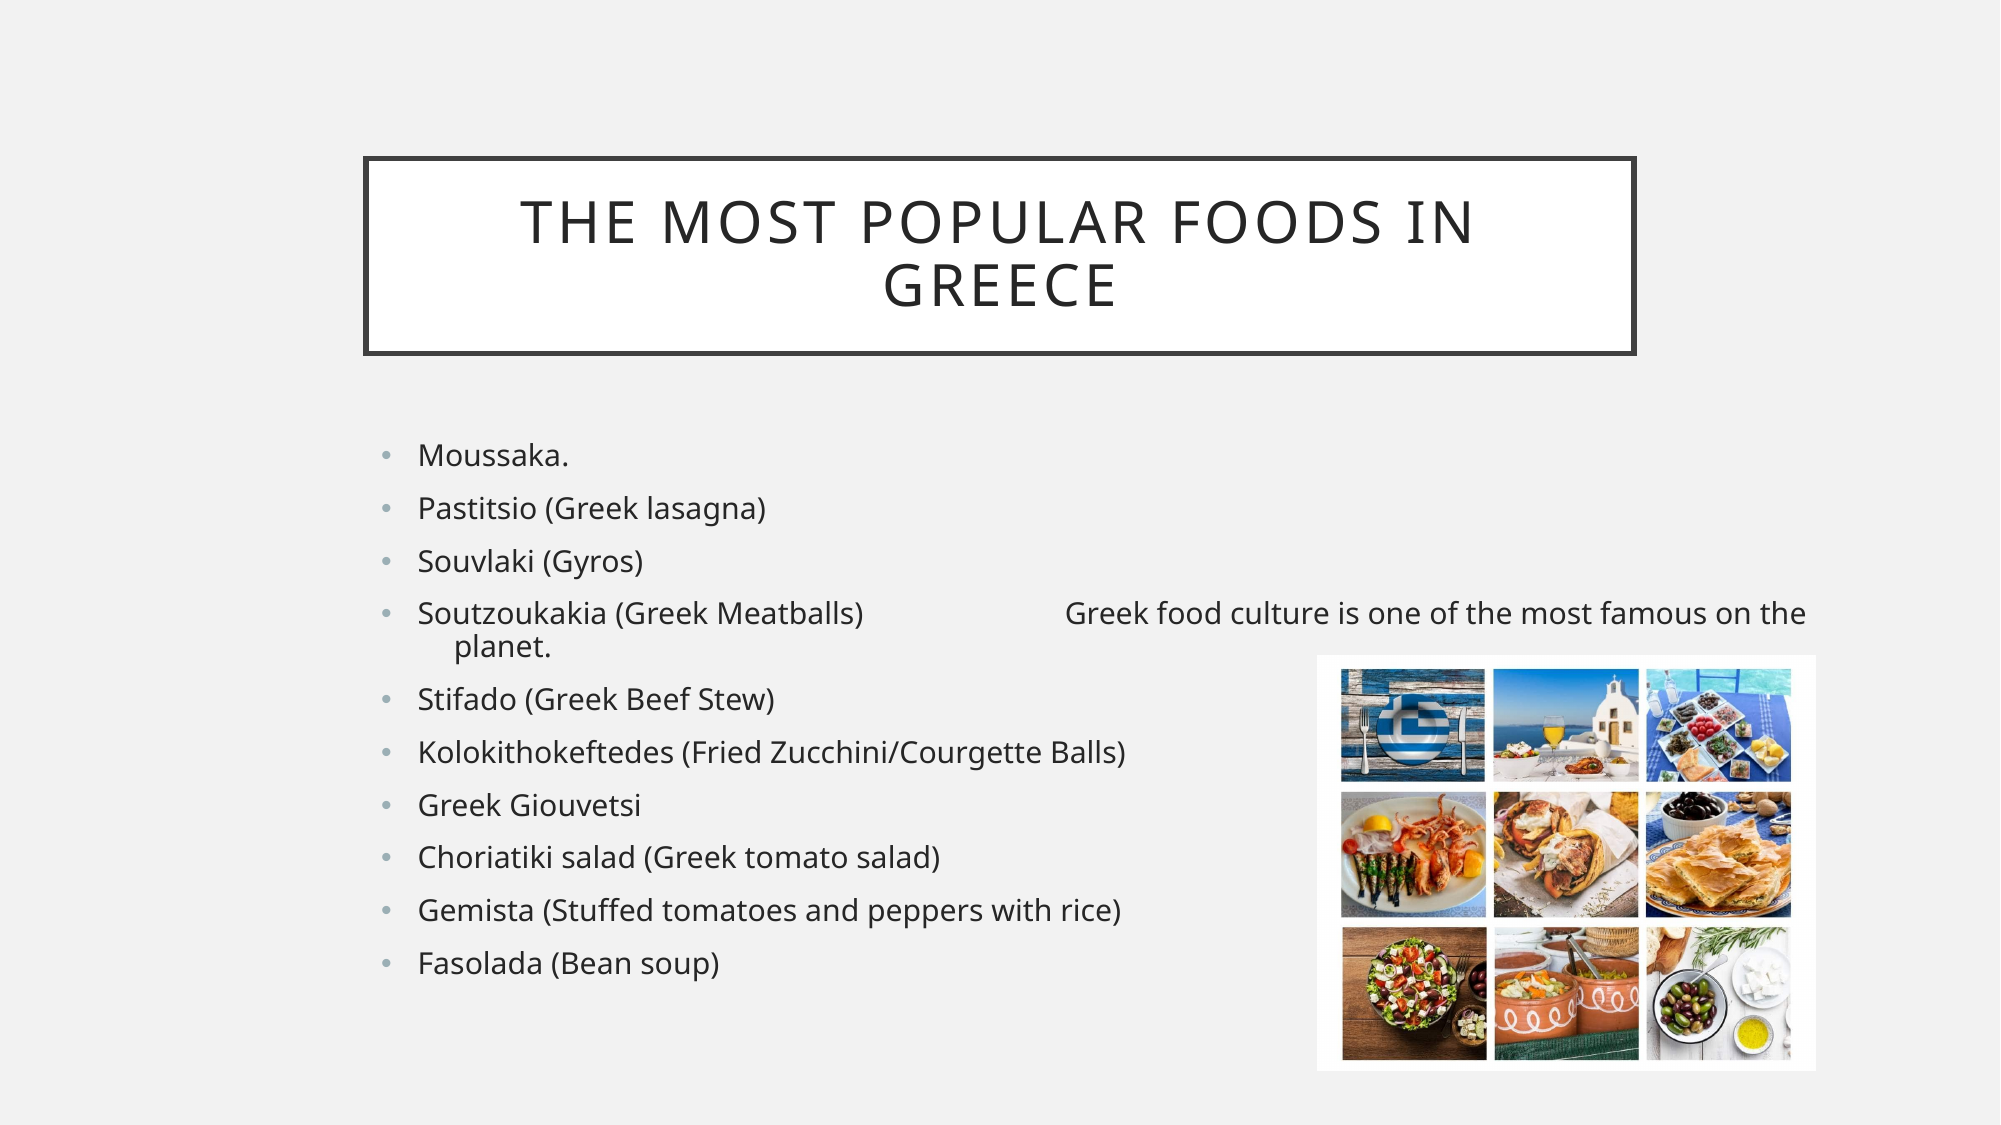

# THE MOST POPULAR FOODS IN GREECE
Moussaka.
Pastitsio (Greek lasagna)
Souvlaki (Gyros)
Soutzoukakia (Greek Meatballs) Greek food culture is one of the most famous on the planet.
Stifado (Greek Beef Stew)
Kolokithokeftedes (Fried Zucchini/Courgette Balls)
Greek Giouvetsi
Choriatiki salad (Greek tomato salad)
Gemista (Stuffed tomatoes and peppers with rice)
Fasolada (Bean soup)